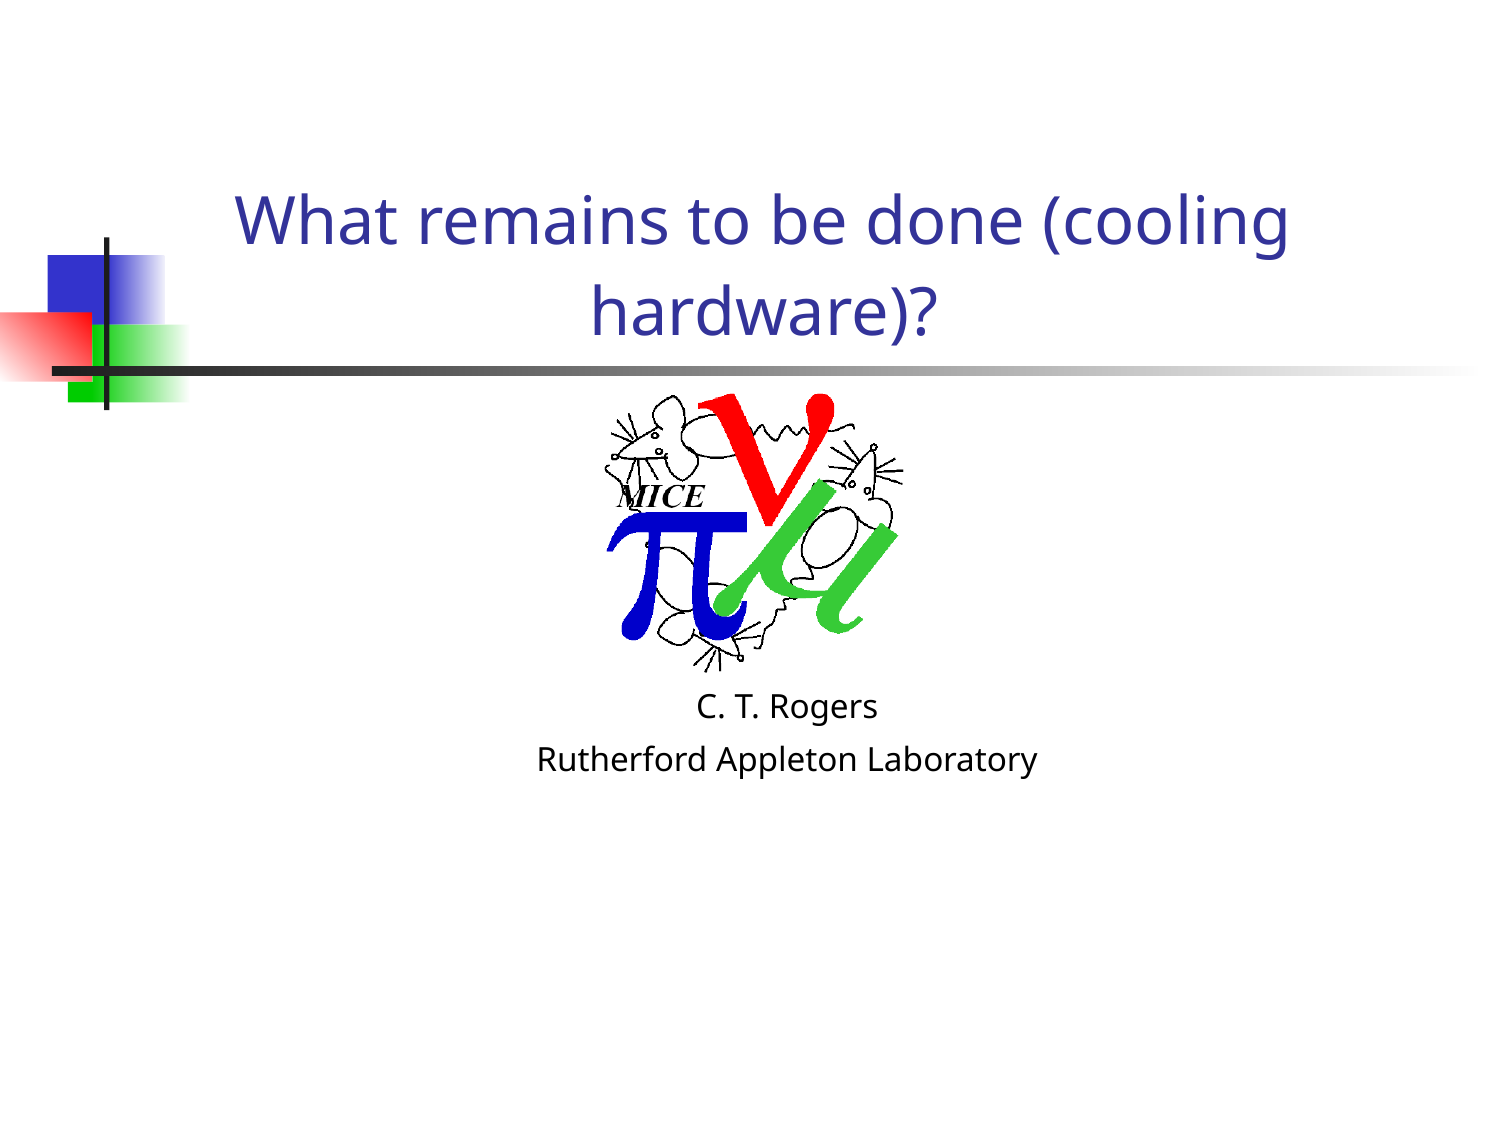

# What remains to be done (cooling hardware)?
C. T. Rogers
Rutherford Appleton Laboratory